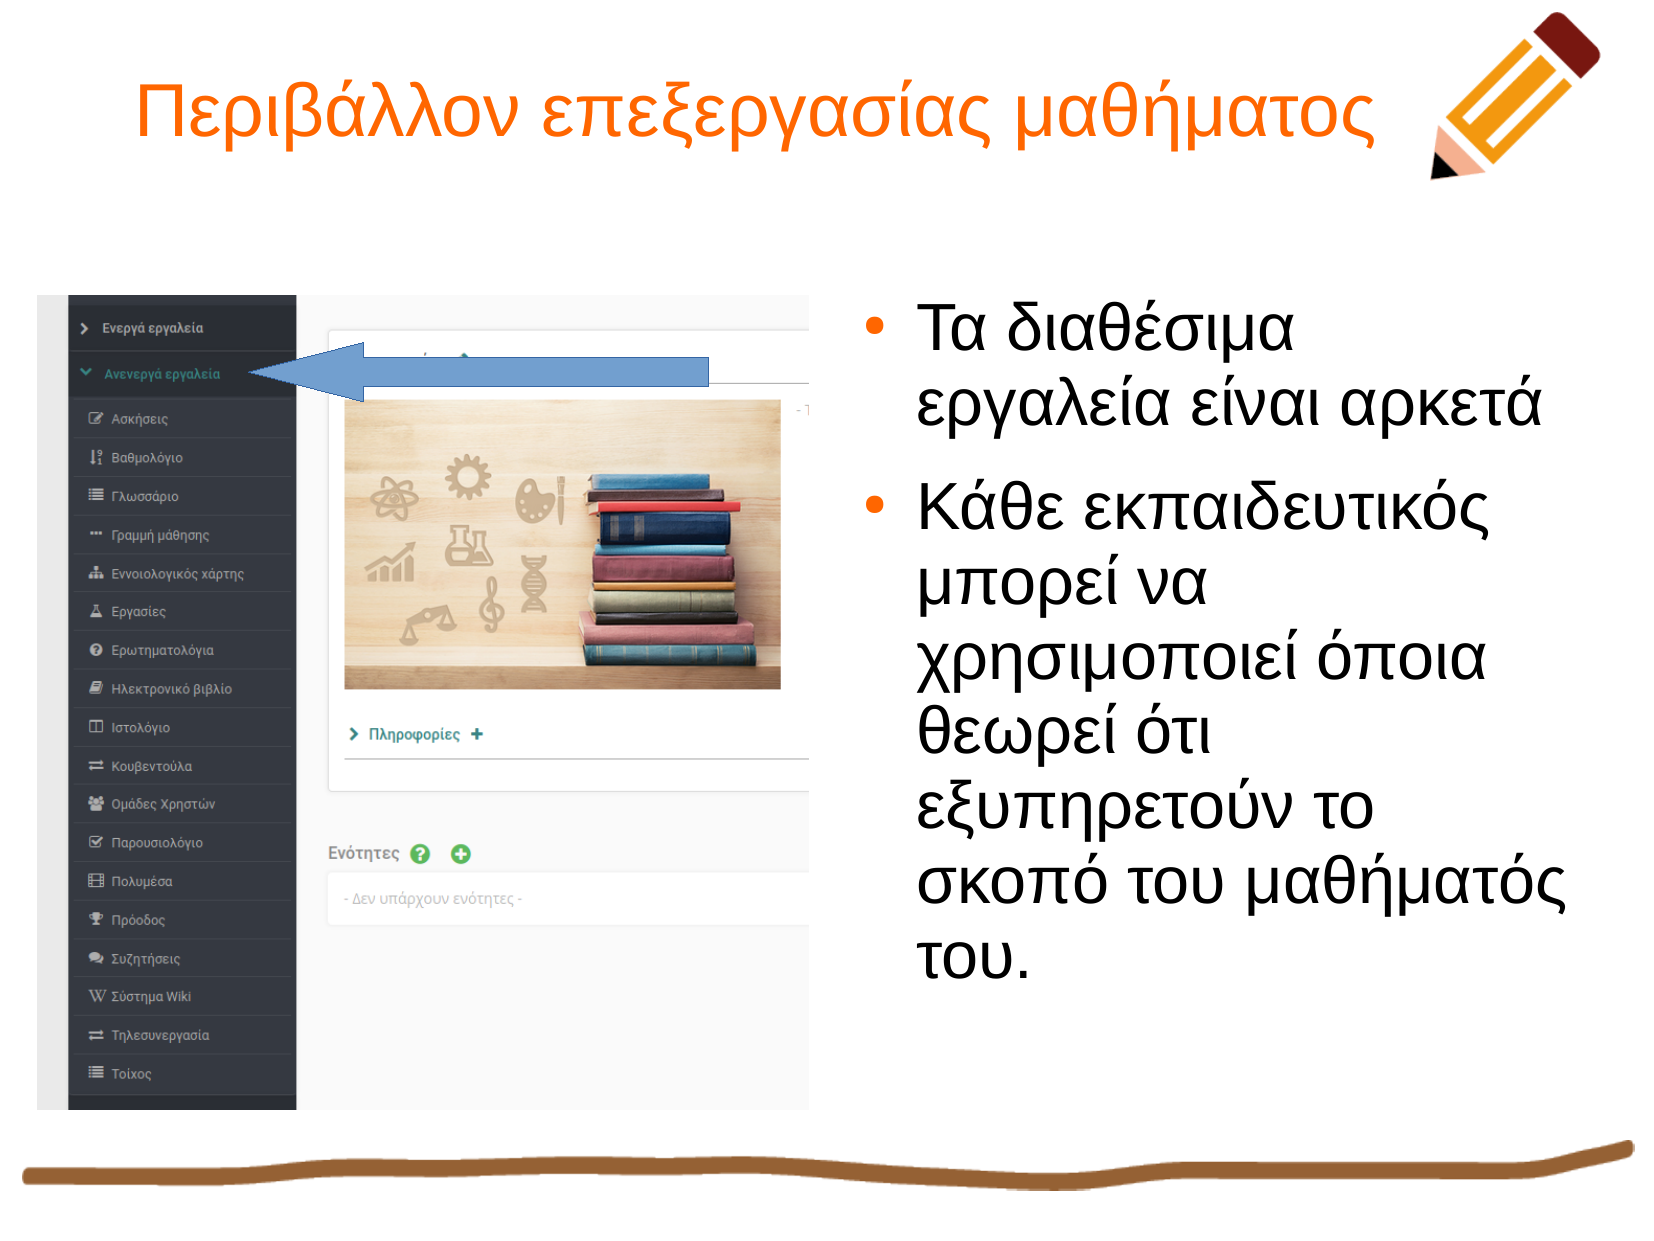

# Περιβάλλον επεξεργασίας μαθήματος
Τα διαθέσιμα εργαλεία είναι αρκετά
Κάθε εκπαιδευτικός μπορεί να χρησιμοποιεί όποια θεωρεί ότι εξυπηρετούν το σκοπό του μαθήματός του.